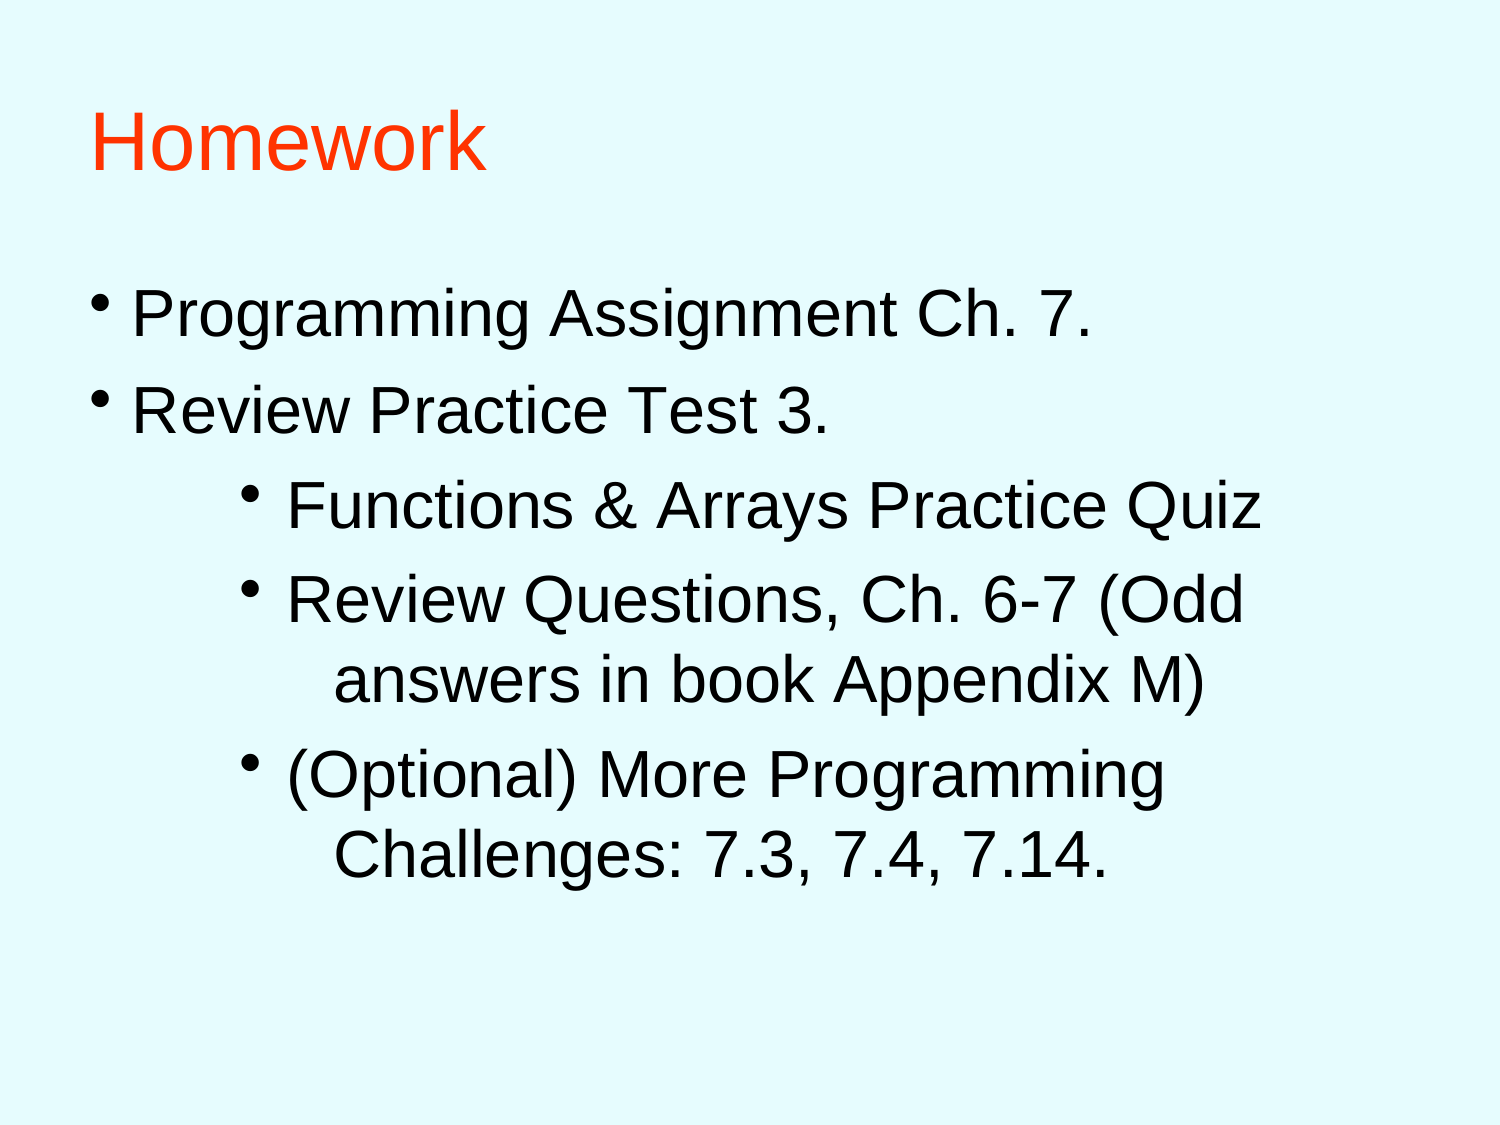

# Homework
 Programming Assignment Ch. 7.
 Review Practice Test 3.
Functions & Arrays Practice Quiz
Review Questions, Ch. 6-7 (Odd answers in book Appendix M)
(Optional) More Programming Challenges: 7.3, 7.4, 7.14.